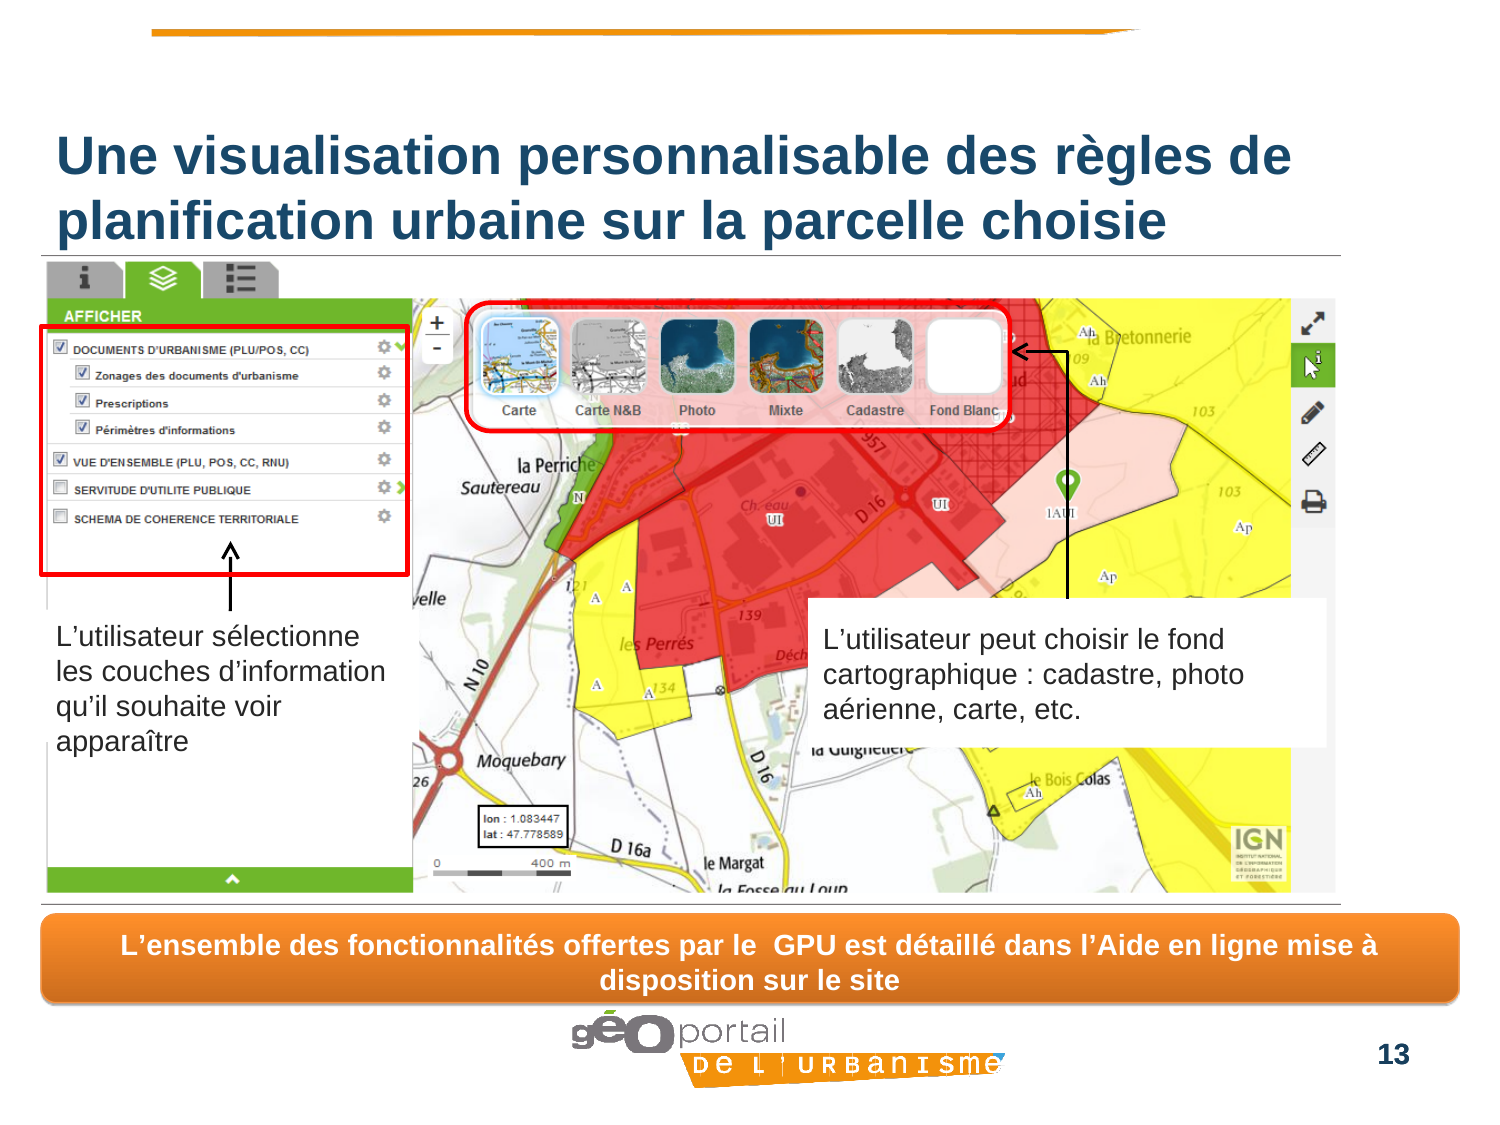

# Une visualisation personnalisable des règles de planification urbaine sur la parcelle choisie
L’utilisateur peut choisir le fond cartographique : cadastre, photo aérienne, carte, etc.
L’utilisateur sélectionne les couches d’information qu’il souhaite voir apparaître
L’ensemble des fonctionnalités offertes par le GPU est détaillé dans l’Aide en ligne mise à disposition sur le site